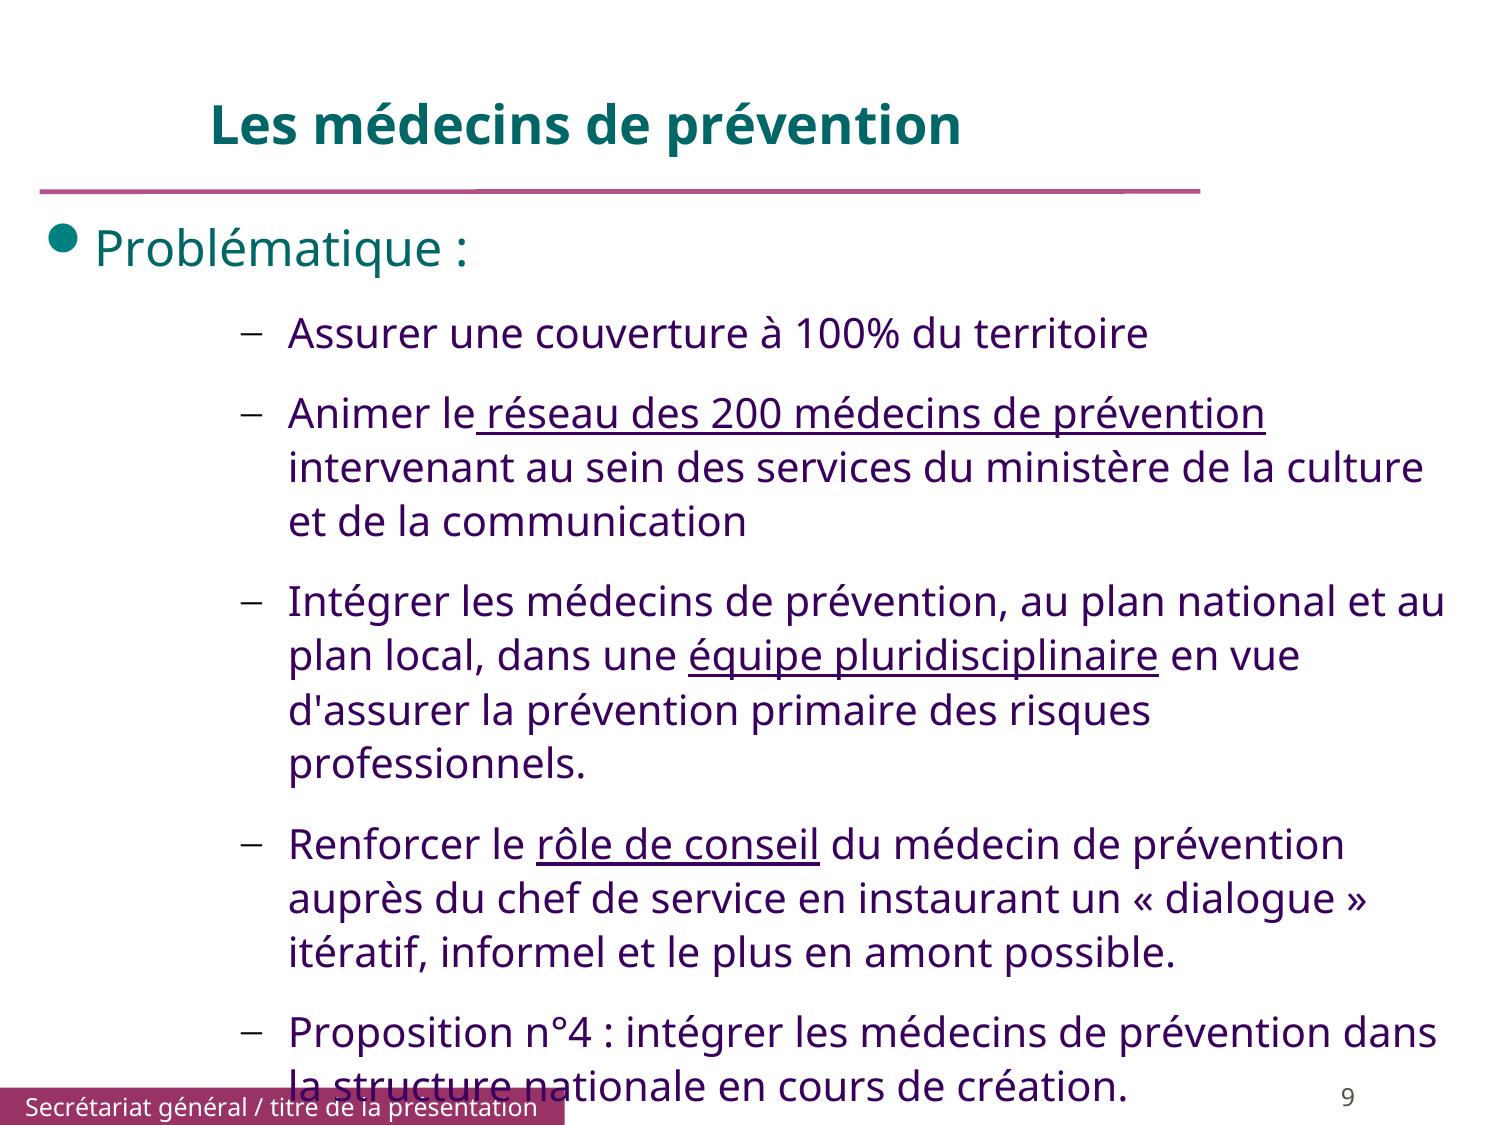

# Les médecins de prévention
Problématique :
Assurer une couverture à 100% du territoire
Animer le réseau des 200 médecins de prévention intervenant au sein des services du ministère de la culture et de la communication
Intégrer les médecins de prévention, au plan national et au plan local, dans une équipe pluridisciplinaire en vue d'assurer la prévention primaire des risques professionnels.
Renforcer le rôle de conseil du médecin de prévention auprès du chef de service en instaurant un « dialogue » itératif, informel et le plus en amont possible.
Proposition n°4 : intégrer les médecins de prévention dans la structure nationale en cours de création.
9